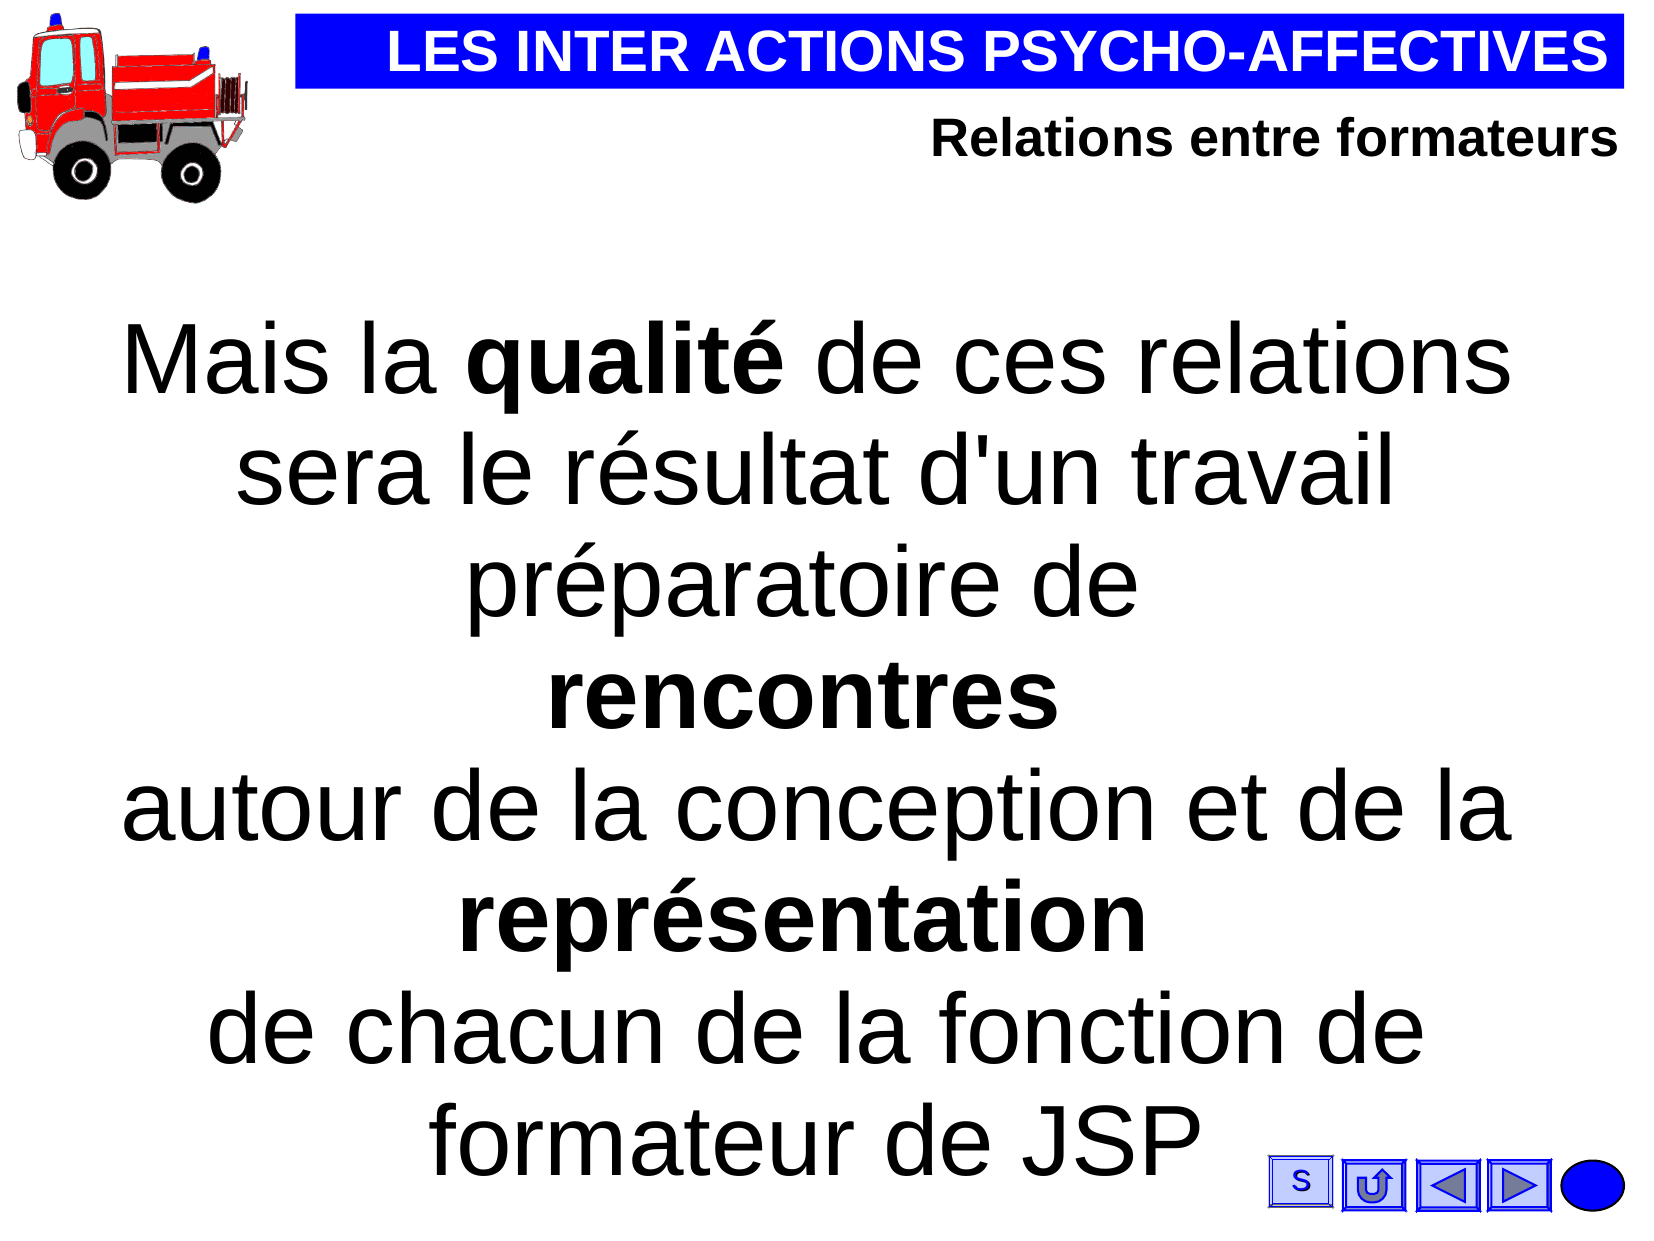

LES INTER ACTIONS PSYCHO-AFFECTIVES
Relations entre formateurs
Mais la qualité de ces relations sera le résultat d'un travail préparatoire de
rencontres
autour de la conception et de la représentation
de chacun de la fonction de formateur de JSP